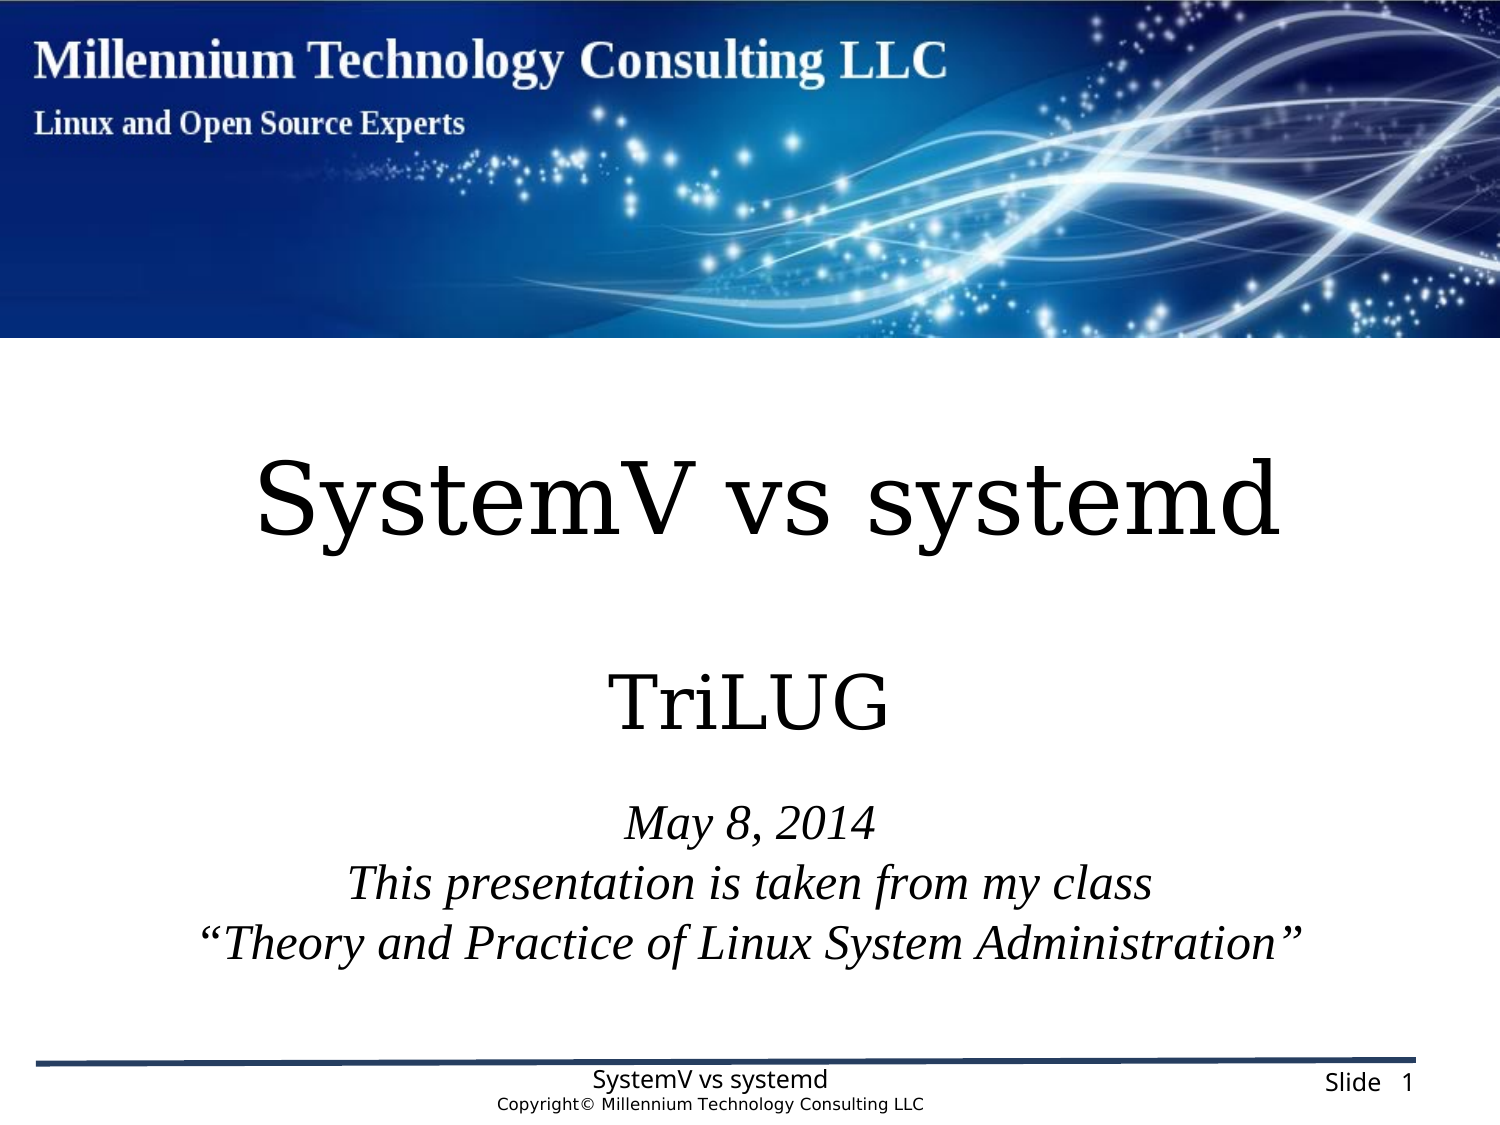

# SystemV vs systemd TriLUG May 8, 2014 This presentation is taken from my class “Theory and Practice of Linux System Administration”